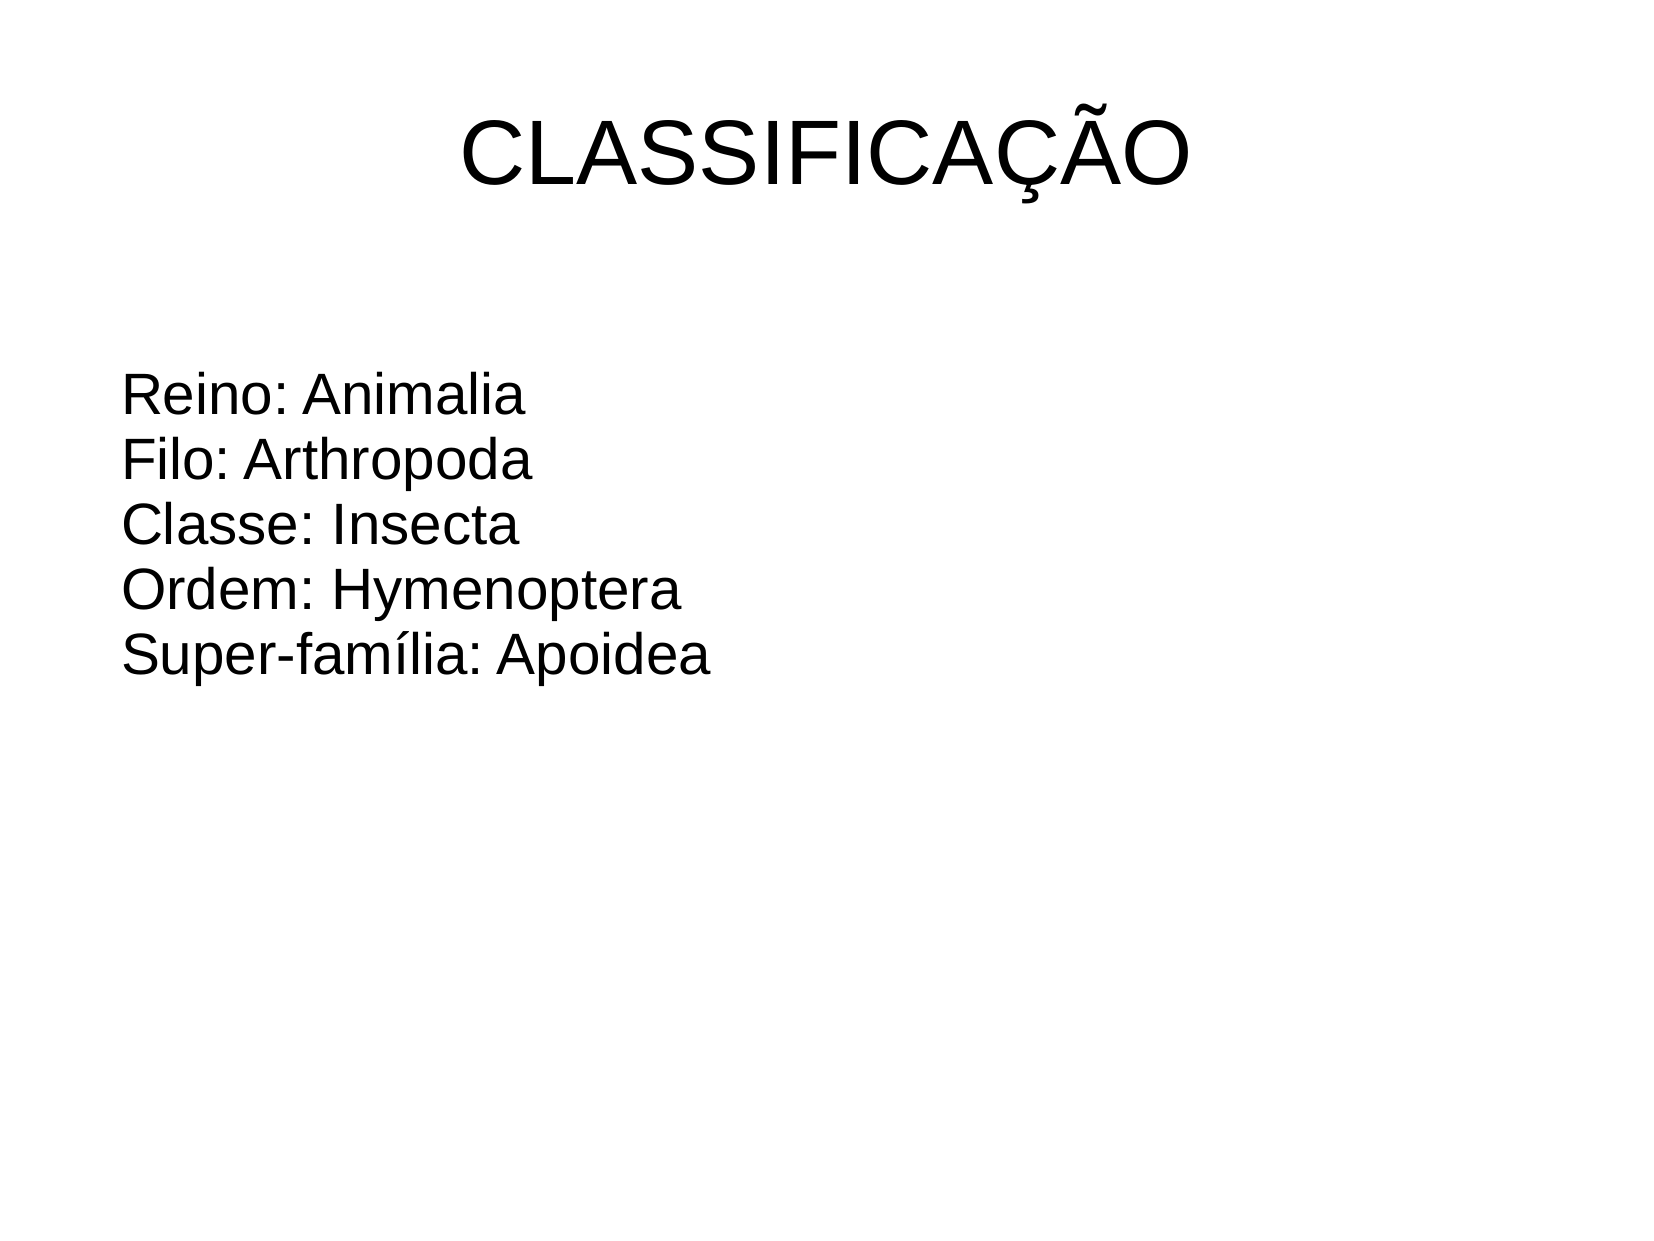

# CLASSIFICAÇÃO
Reino: Animalia
Filo: Arthropoda
Classe: Insecta
Ordem: Hymenoptera
Super-família: Apoidea